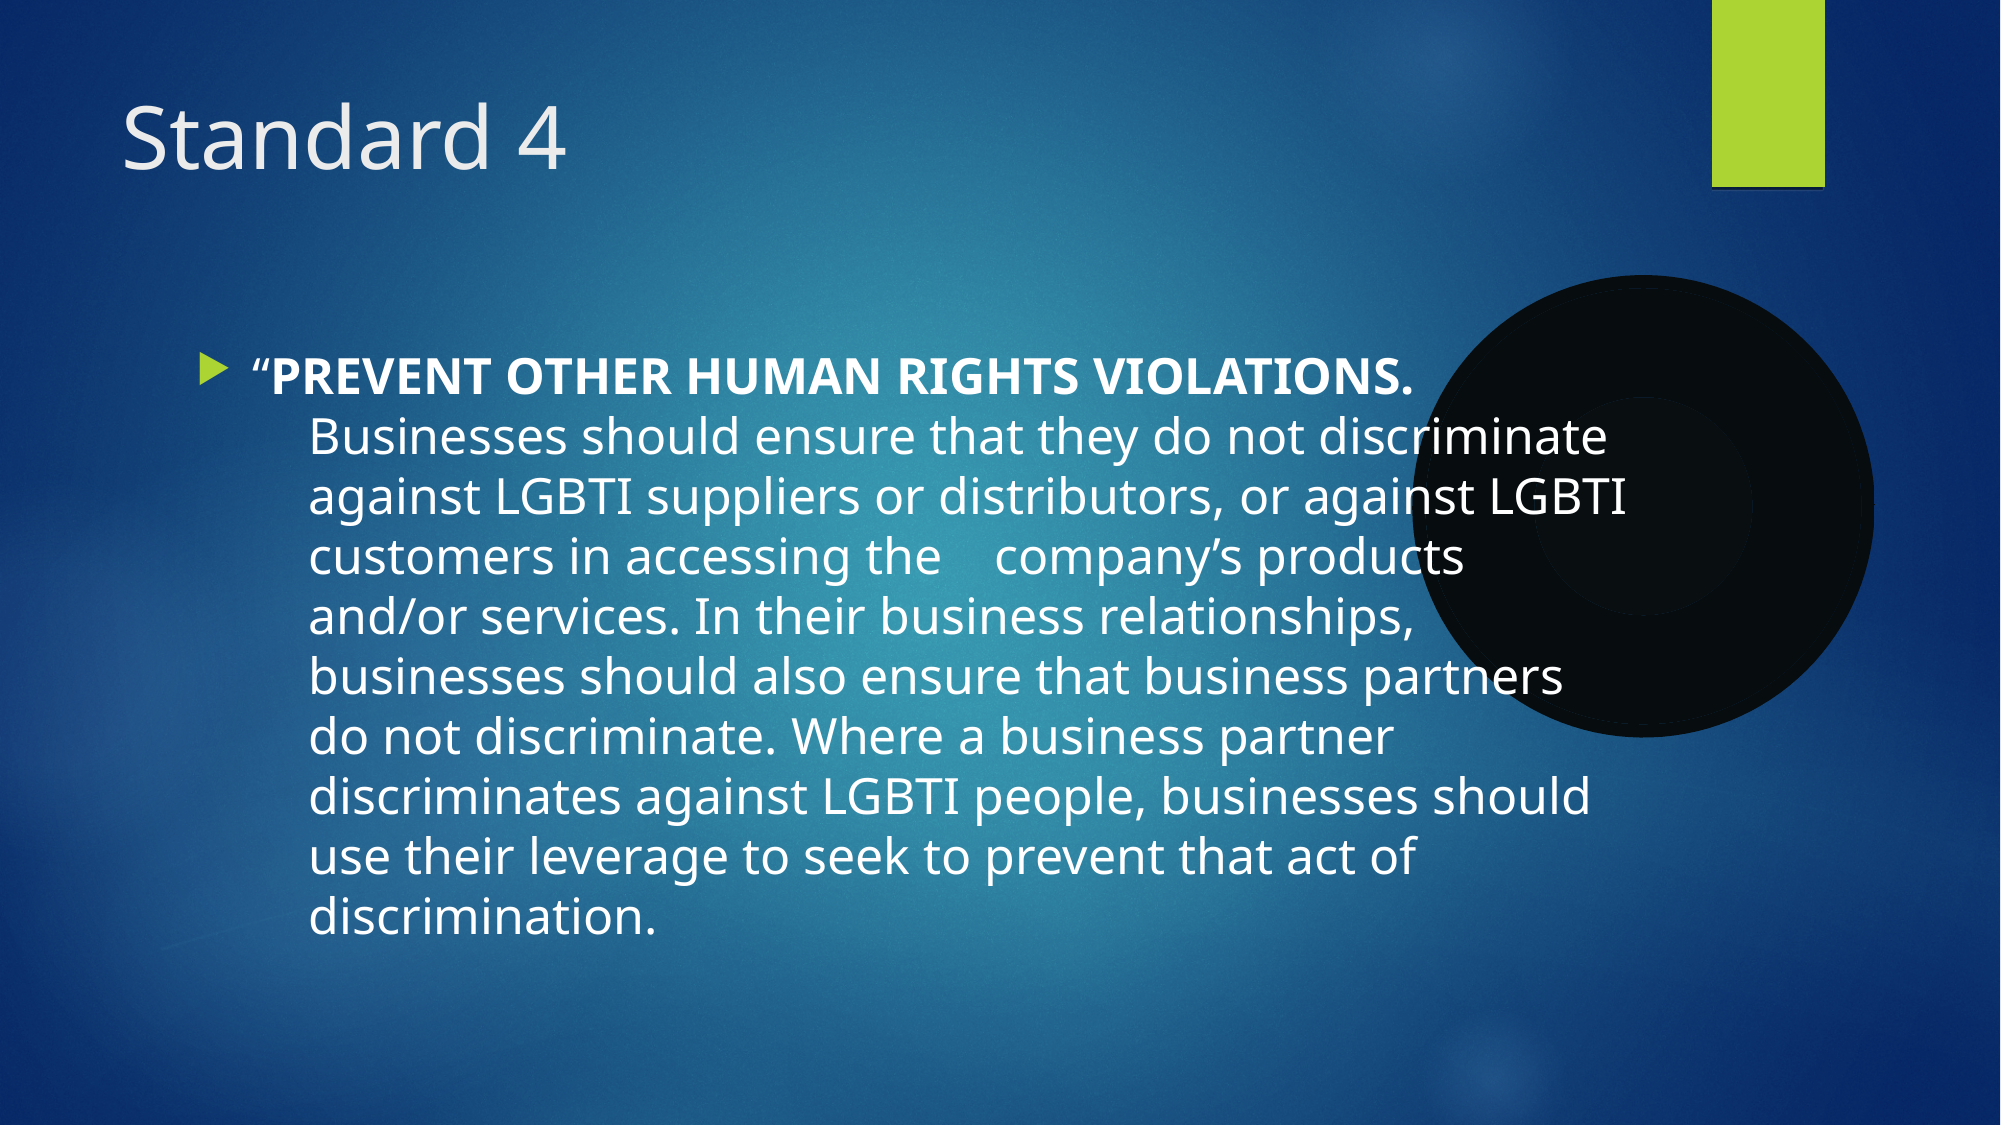

# Standard 4
“PREVENT OTHER HUMAN RIGHTS VIOLATIONS. Businesses should ensure that they do not discriminate against LGBTI suppliers or distributors, or against LGBTI customers in accessing the company’s products and/or services. In their business relationships, businesses should also ensure that business partners do not discriminate. Where a business partner discriminates against LGBTI people, businesses should use their leverage to seek to prevent that act of discrimination.